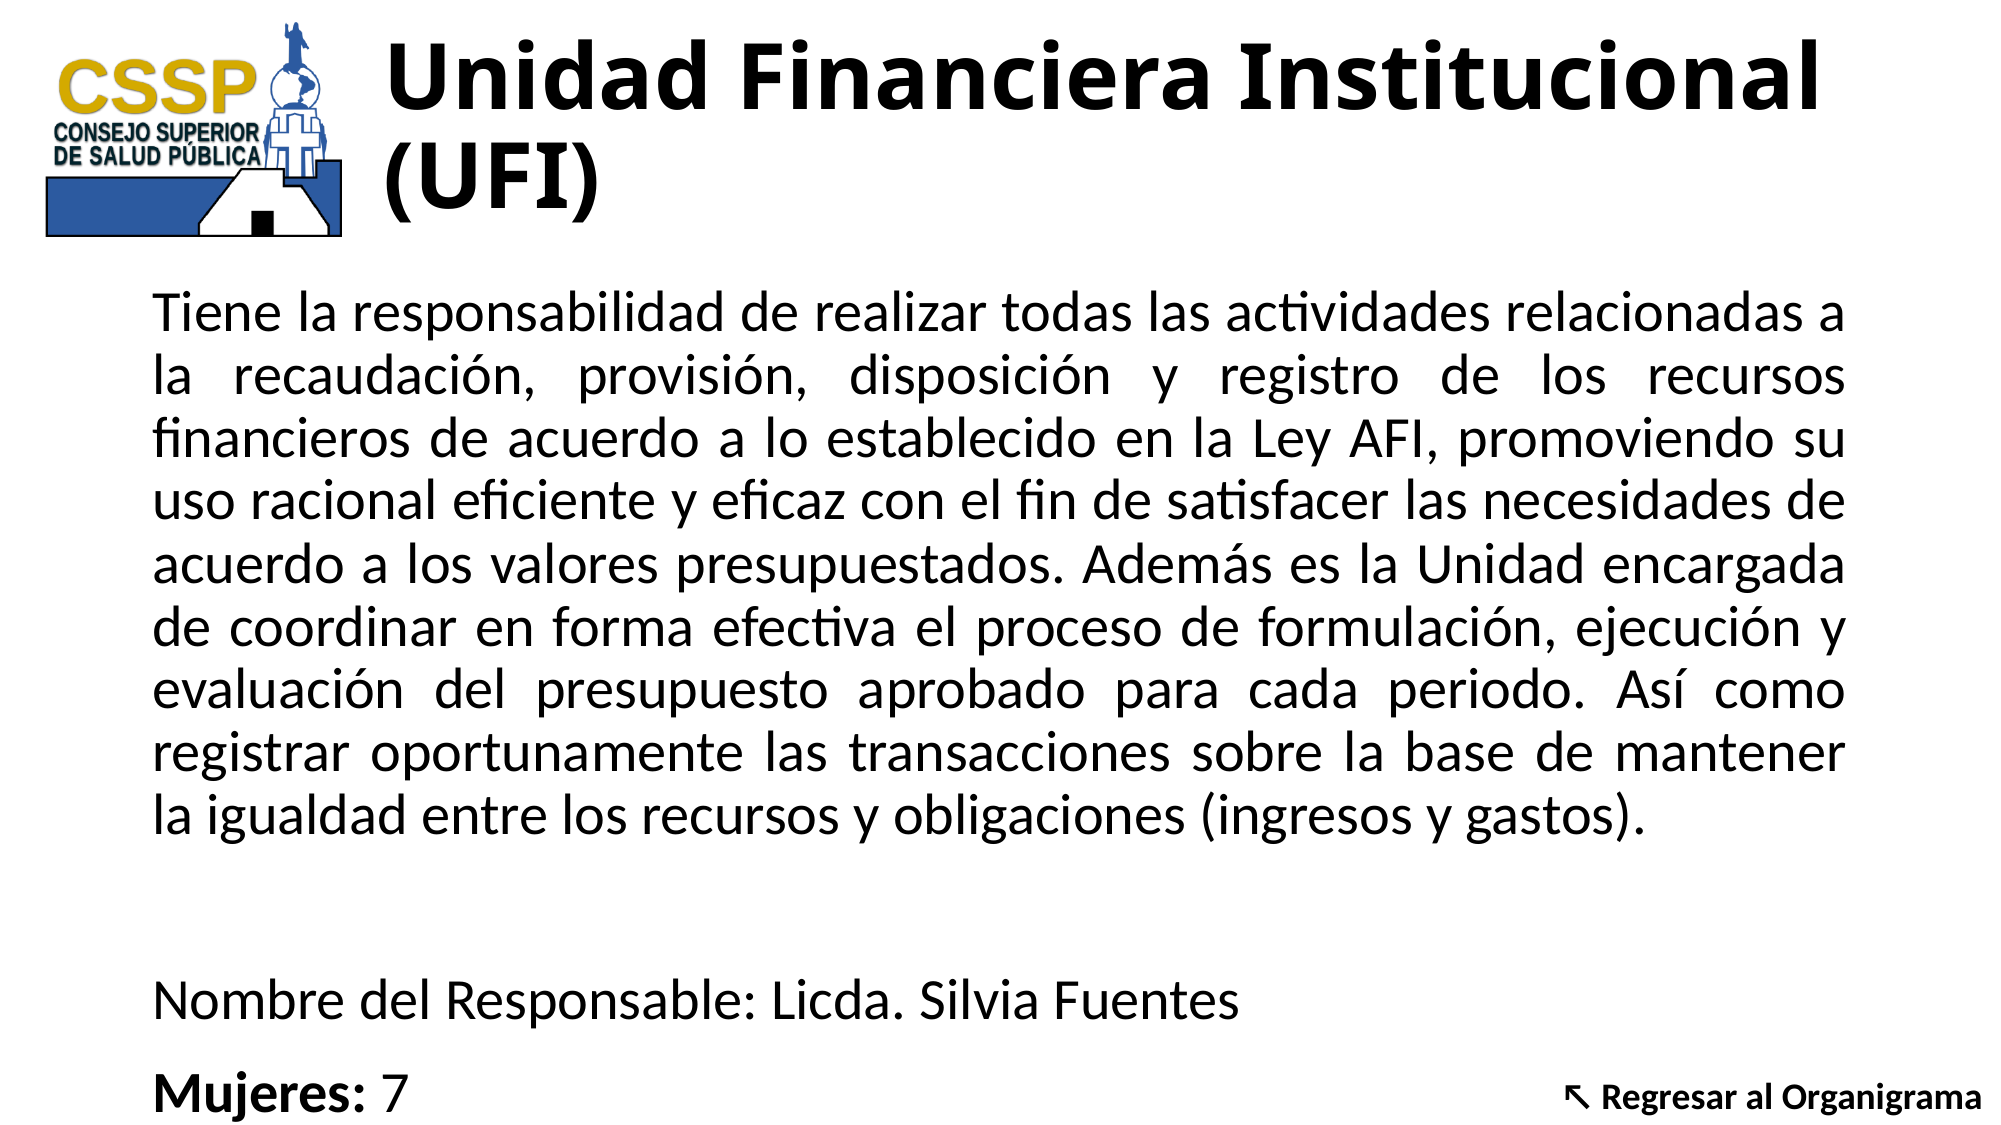

# Unidad Financiera Institucional (UFI)
Tiene la responsabilidad de realizar todas las actividades relacionadas a la recaudación, provisión, disposición y registro de los recursos financieros de acuerdo a lo establecido en la Ley AFI, promoviendo su uso racional eficiente y eficaz con el fin de satisfacer las necesidades de acuerdo a los valores presupuestados. Además es la Unidad encargada de coordinar en forma efectiva el proceso de formulación, ejecución y evaluación del presupuesto aprobado para cada periodo. Así como registrar oportunamente las transacciones sobre la base de mantener la igualdad entre los recursos y obligaciones (ingresos y gastos).
Nombre del Responsable: Licda. Silvia Fuentes
Mujeres: 7
Hombres: 3
Total de empleados: 10
↖ Regresar al Organigrama